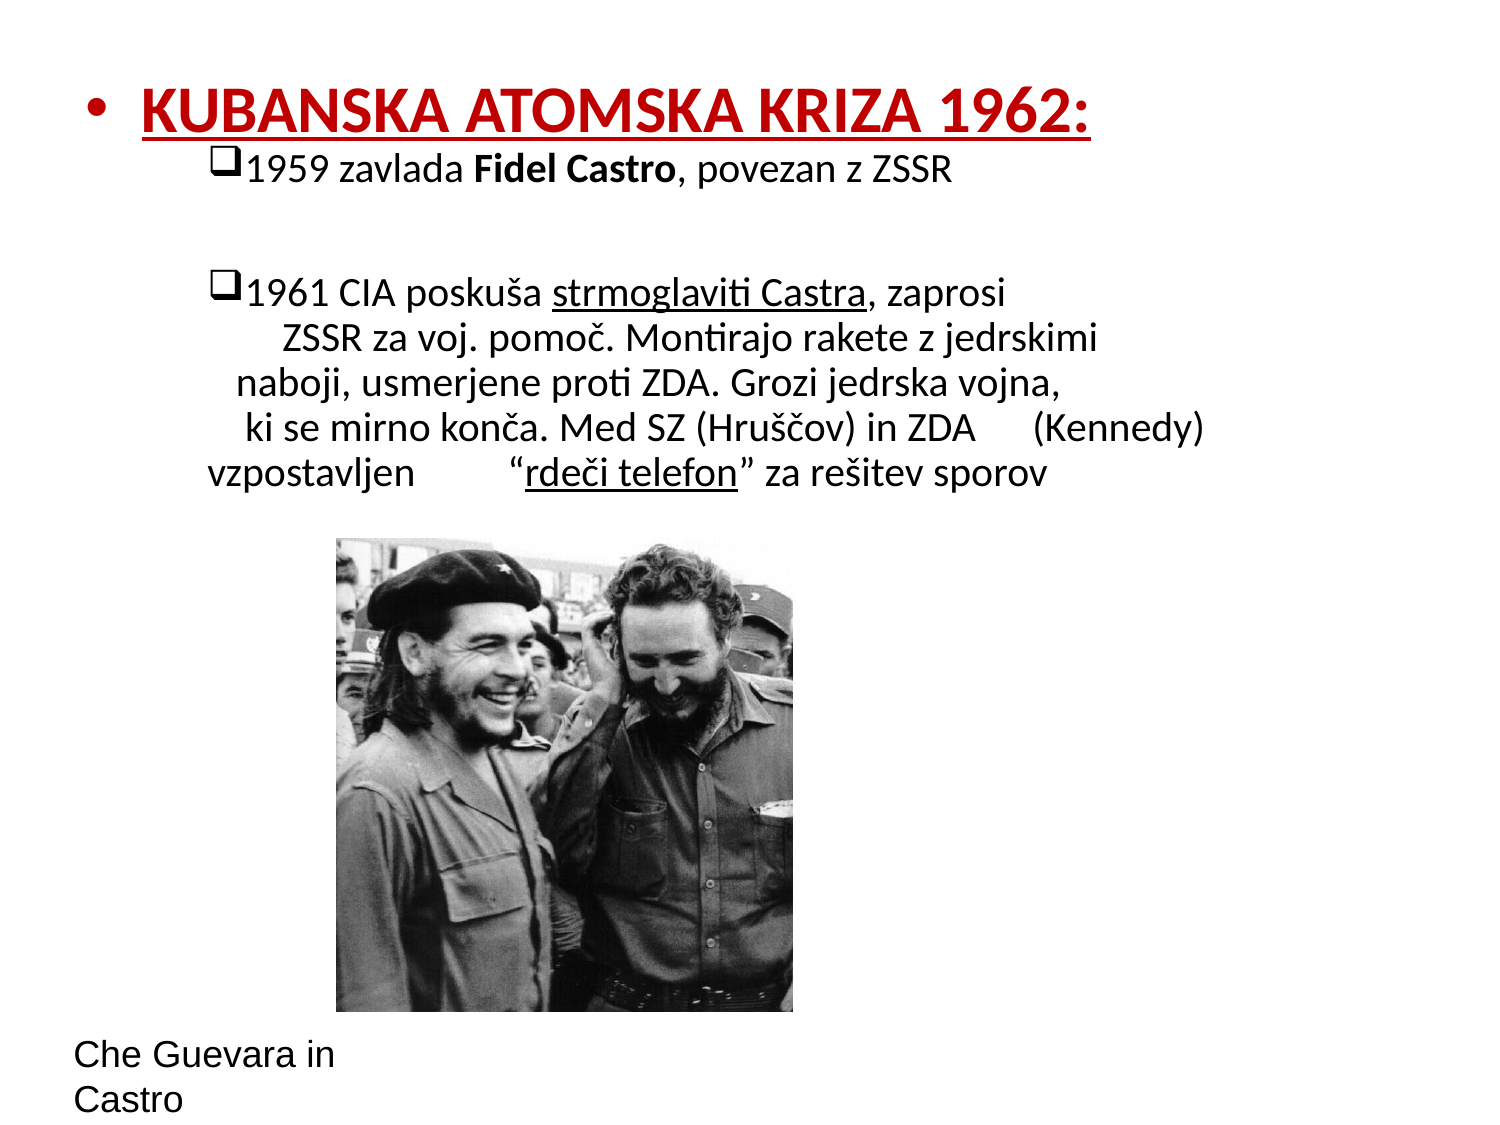

# KUBANSKA ATOMSKA KRIZA 1962:
1959 zavlada Fidel Castro, povezan z ZSSR
1961 CIA poskuša strmoglaviti Castra, zaprosi
	ZSSR za voj. pomoč. Montirajo rakete z jedrskimi
 naboji, usmerjene proti ZDA. Grozi jedrska vojna,
 ki se mirno konča. Med SZ (Hruščov) in ZDA 	(Kennedy) vzpostavljen 	“rdeči telefon” za rešitev sporov
Che Guevara in Castro